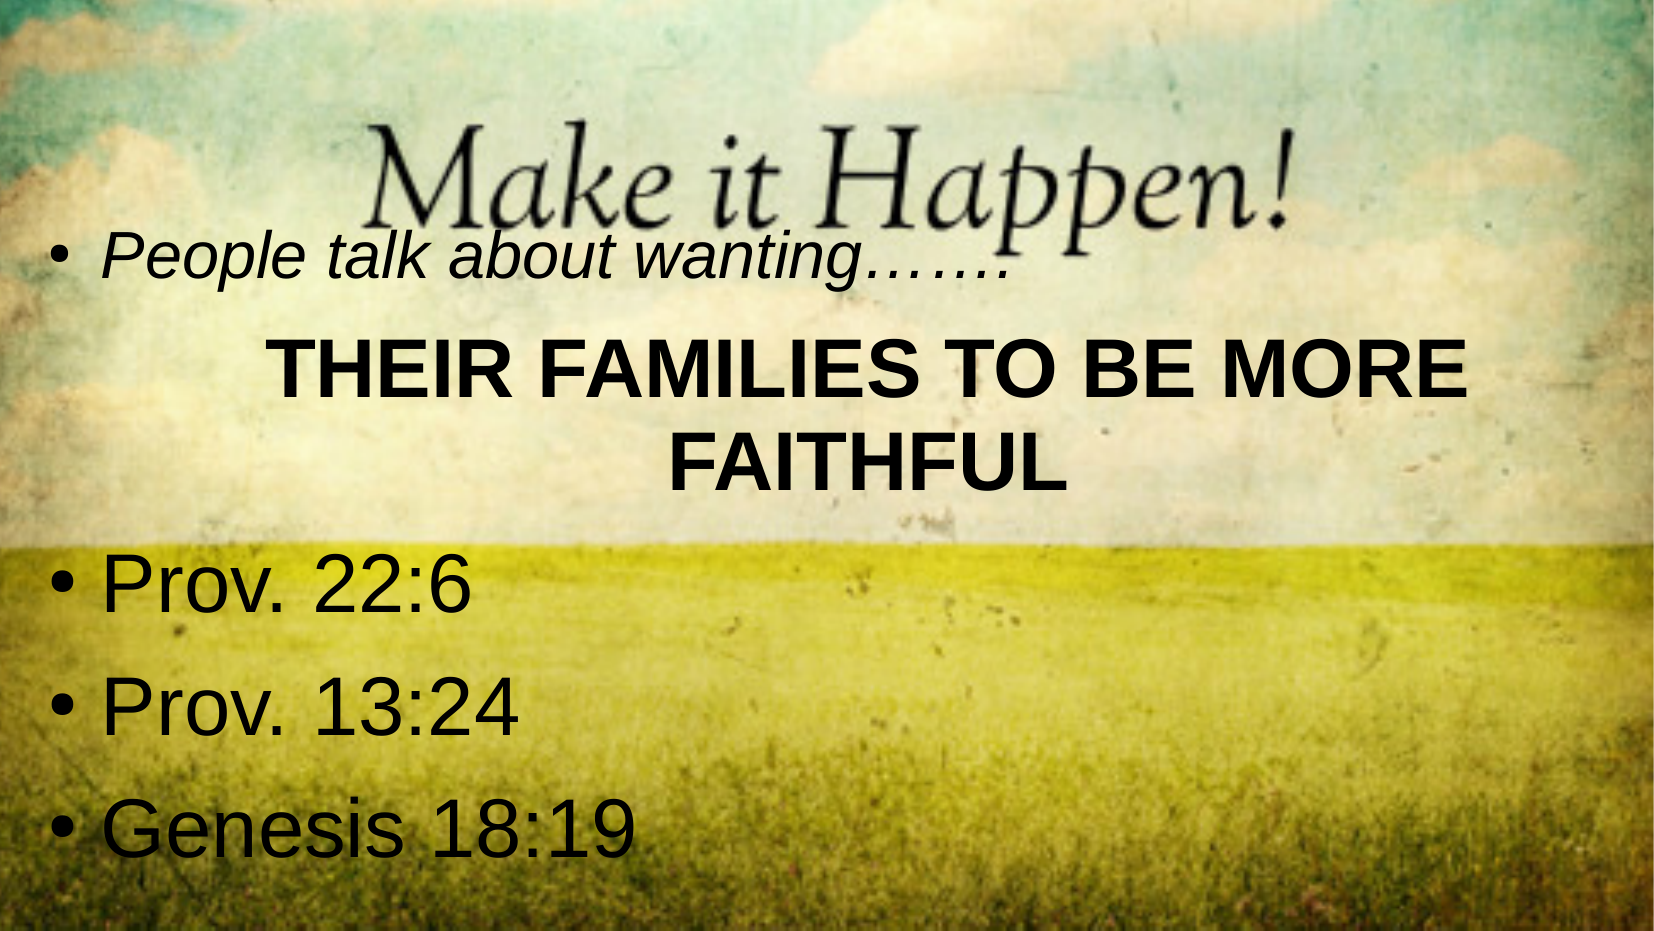

# People talk about wanting…….
THEIR FAMILIES TO BE MORE FAITHFUL
Prov. 22:6
Prov. 13:24
Genesis 18:19